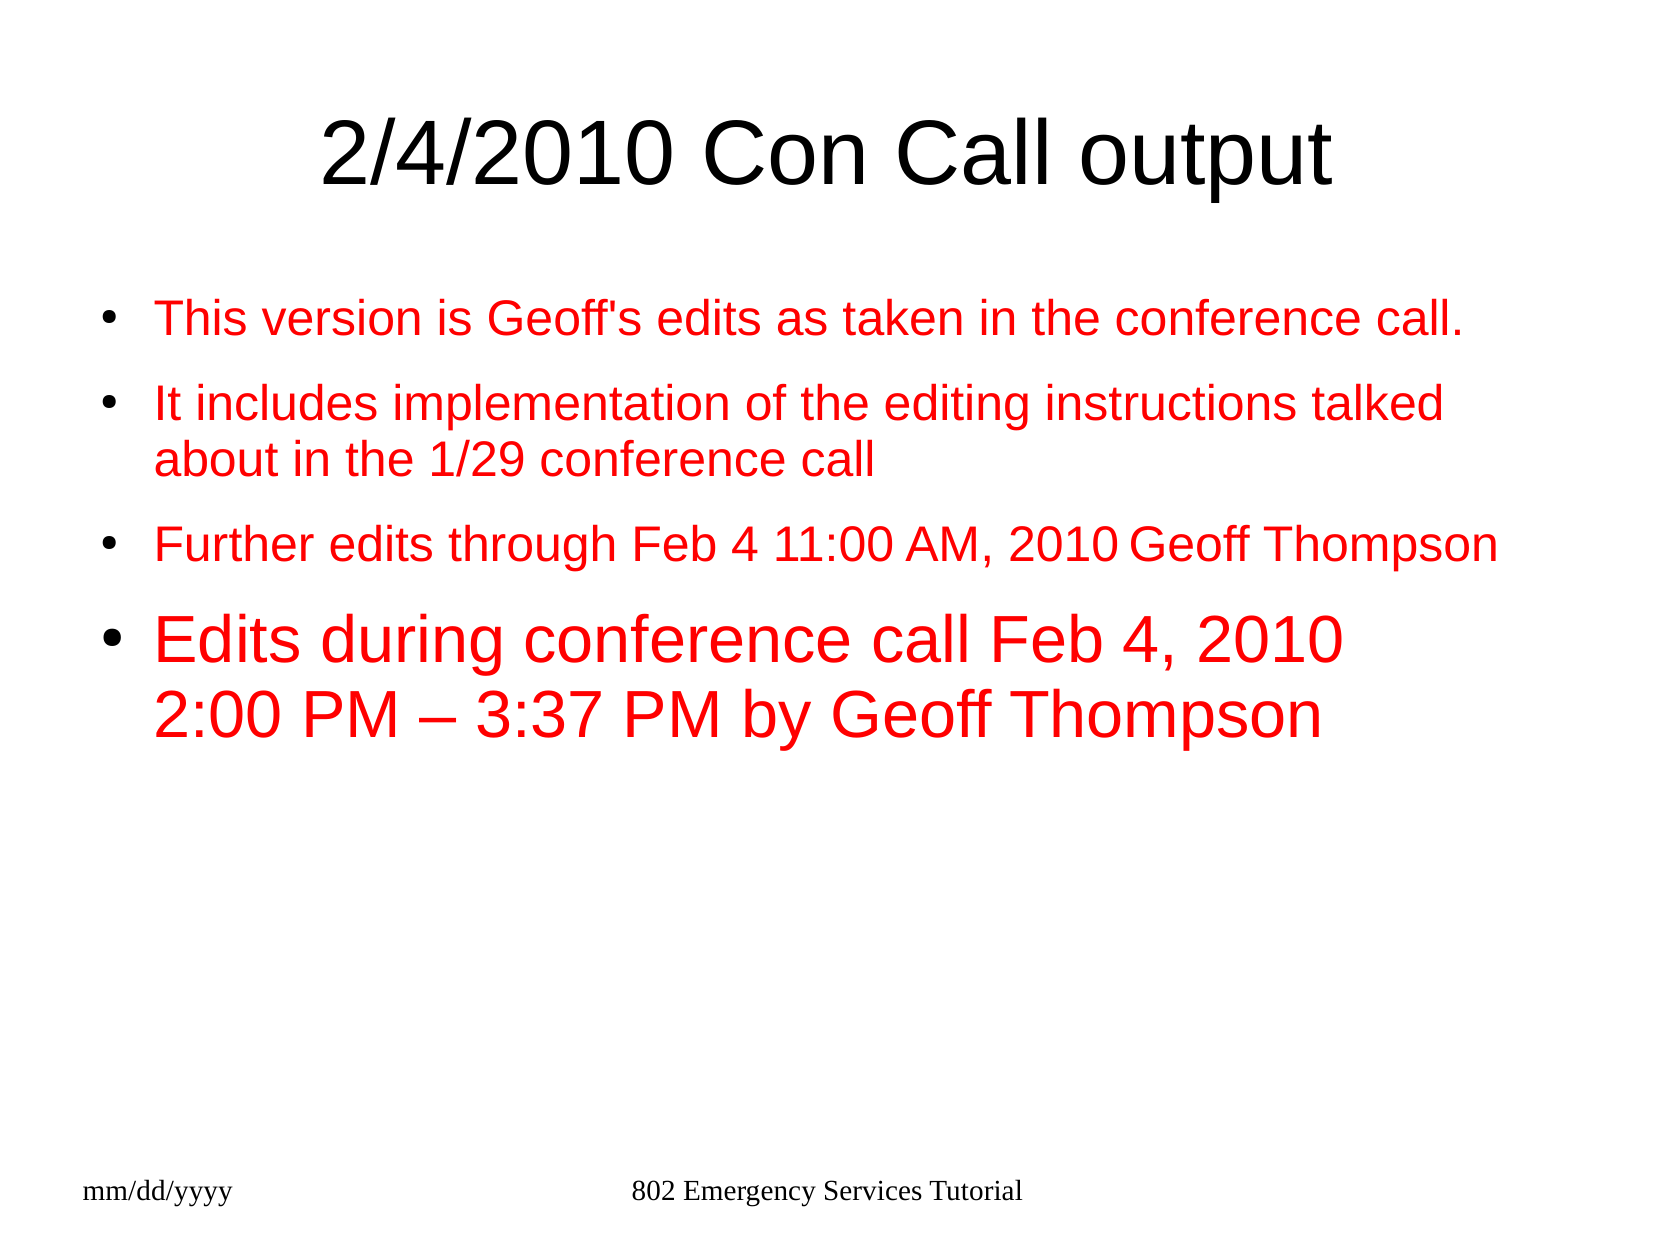

# 2/4/2010 Con Call output
This version is Geoff's edits as taken in the conference call.
It includes implementation of the editing instructions talked about in the 1/29 conference call
Further edits through Feb 4 11:00 AM, 2010	Geoff Thompson
Edits during conference call Feb 4, 2010
2:00 PM – 3:37 PM by Geoff Thompson